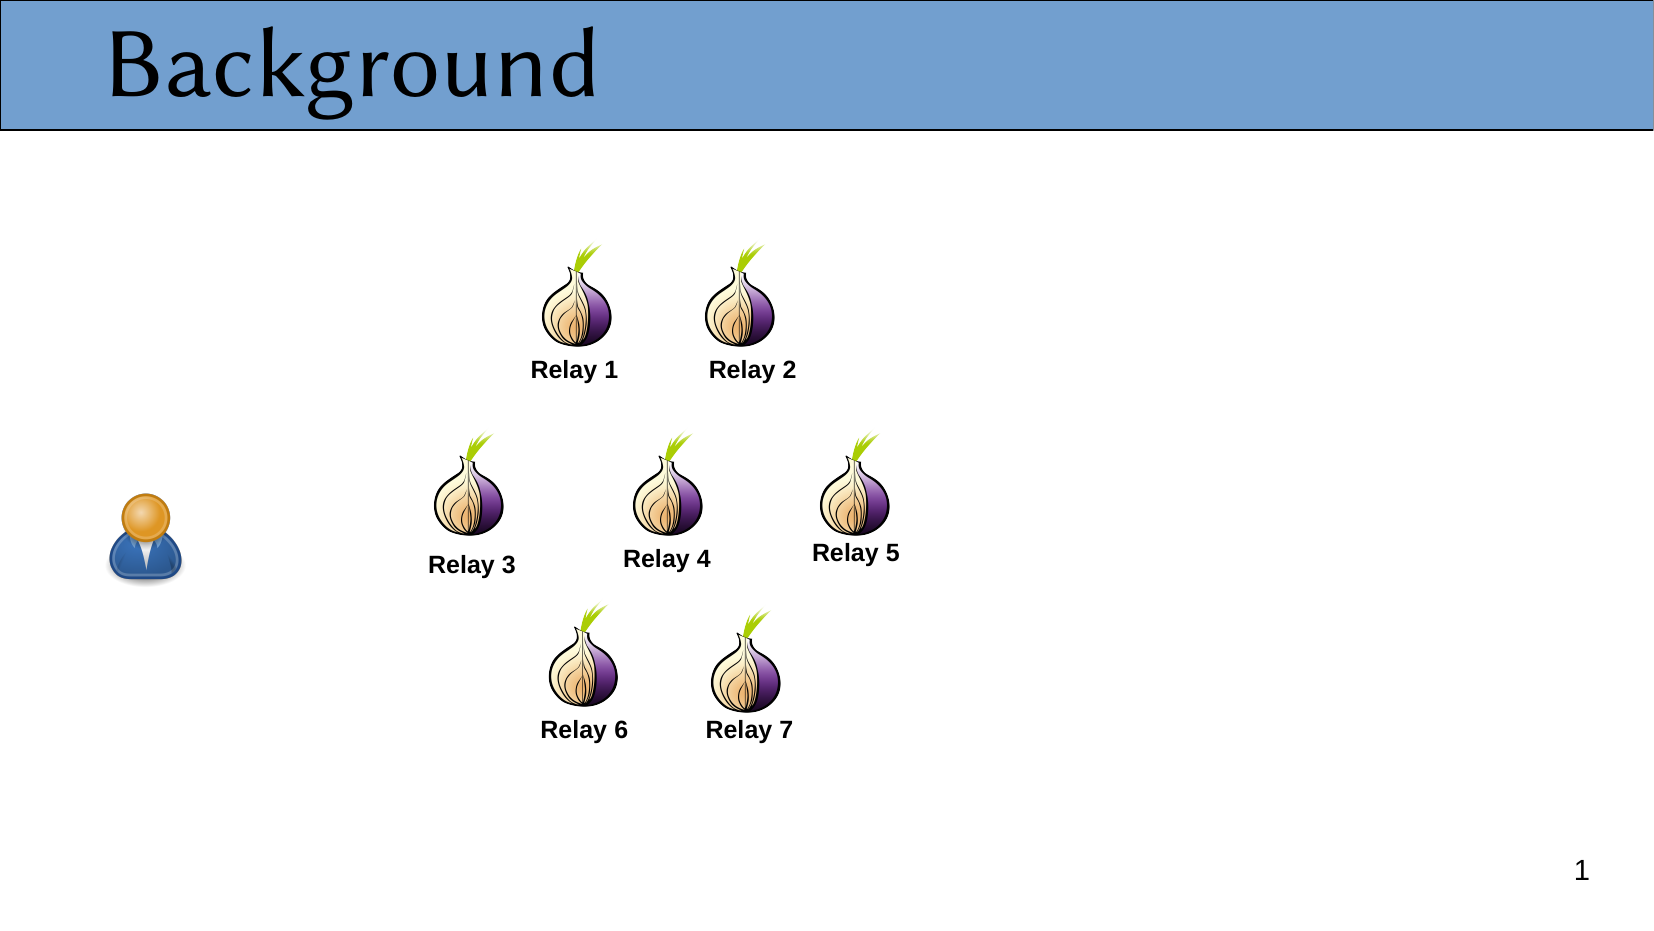

Background
Relay 1
Relay 2
Relay 5
Relay 4
Relay 3
Relay 6
Relay 7
1